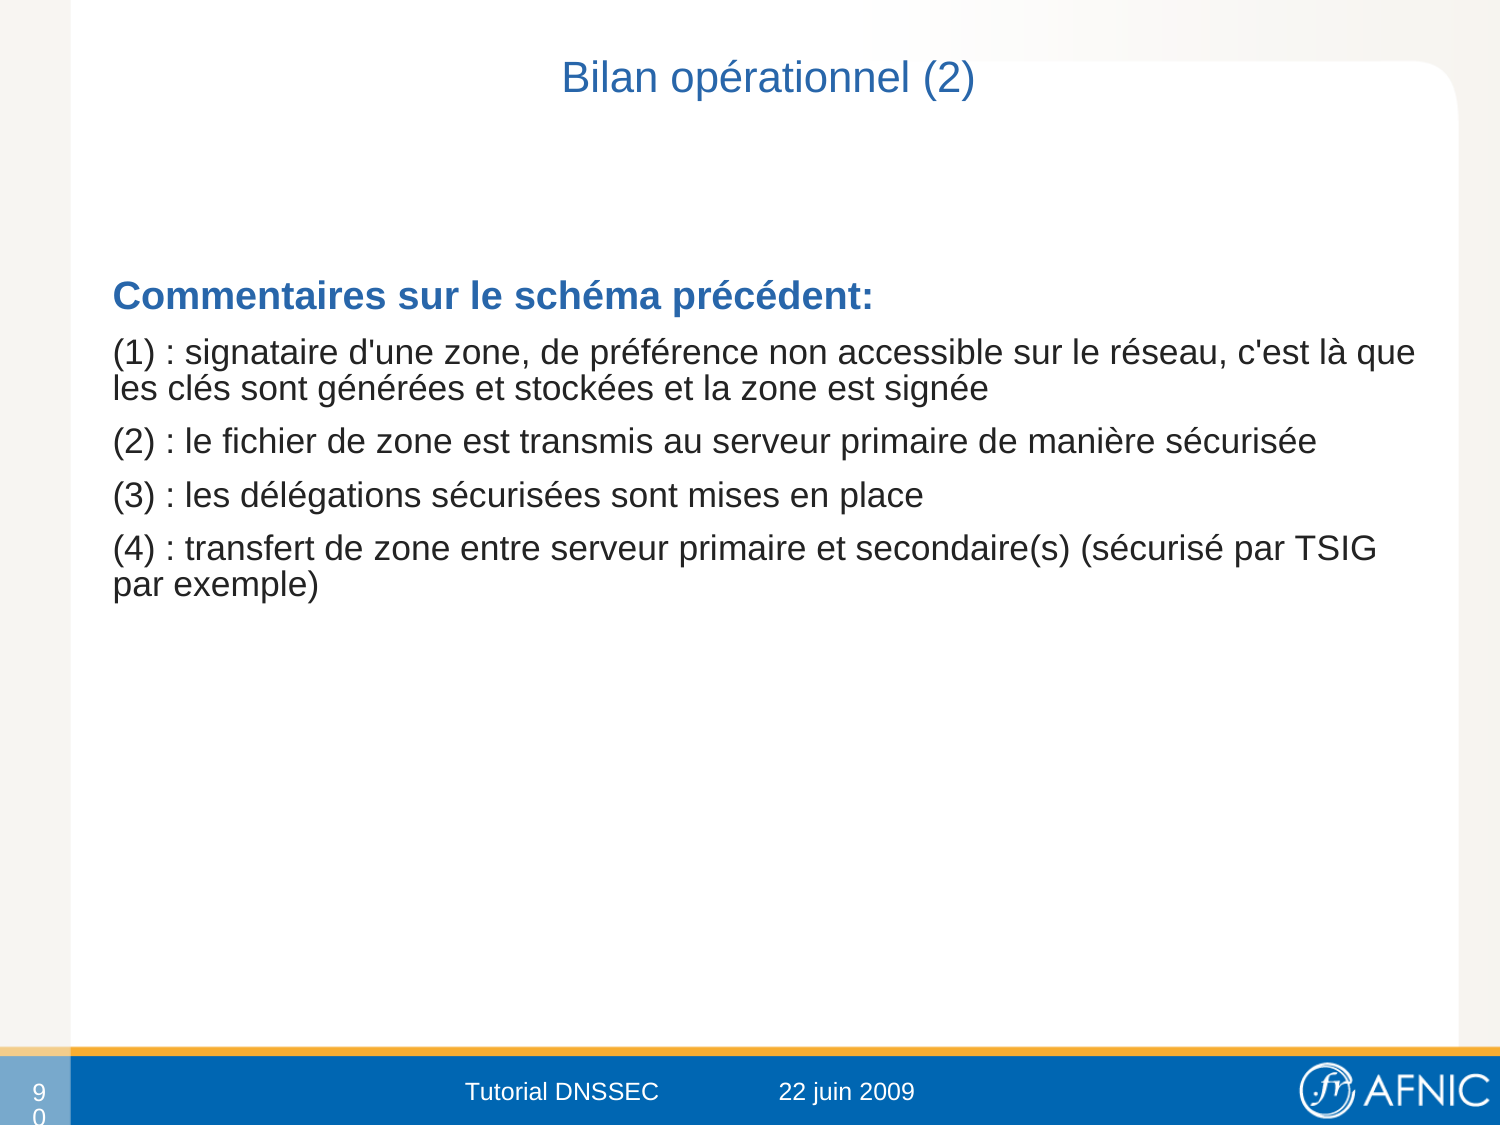

# Bilan opérationnel (2)
Commentaires sur le schéma précédent:
(1) : signataire d'une zone, de préférence non accessible sur le réseau, c'est là que les clés sont générées et stockées et la zone est signée
(2) : le fichier de zone est transmis au serveur primaire de manière sécurisée
(3) : les délégations sécurisées sont mises en place
(4) : transfert de zone entre serveur primaire et secondaire(s) (sécurisé par TSIG par exemple)